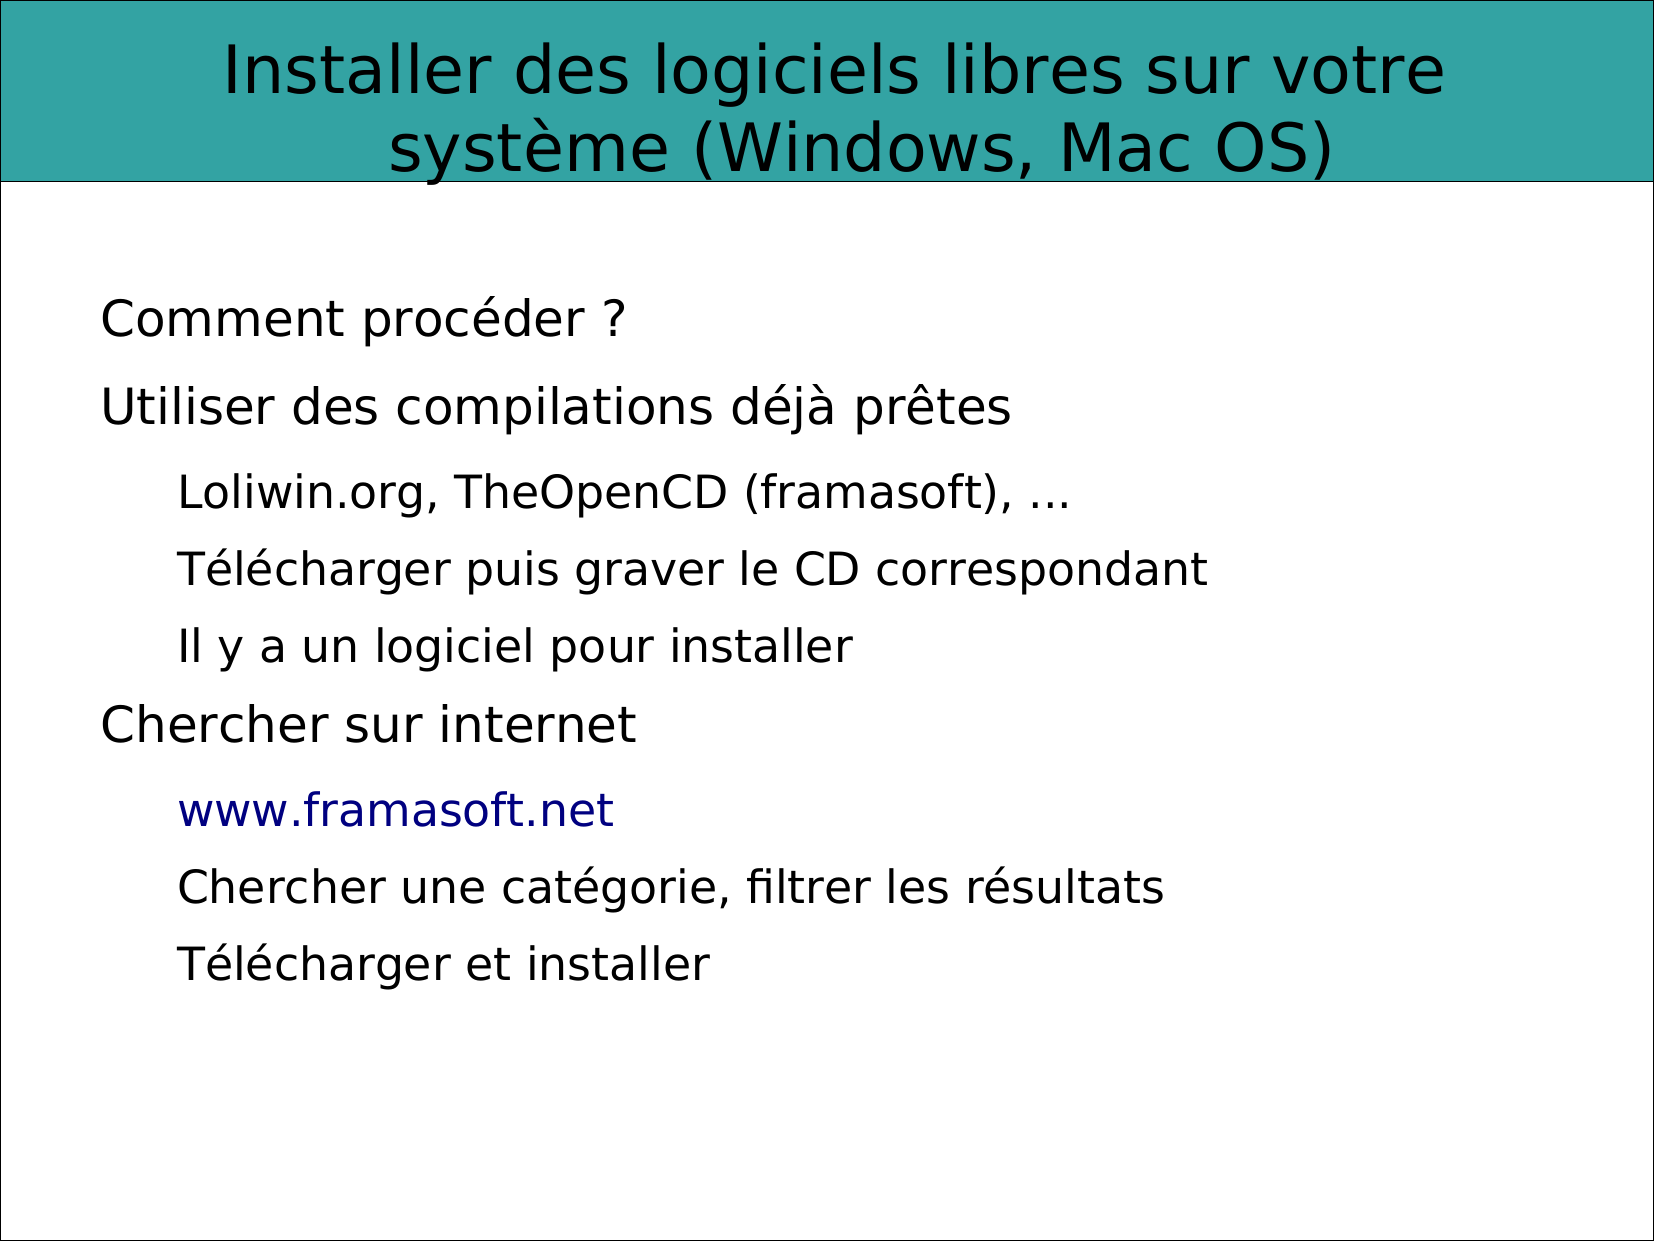

# Installer des logiciels libres sur votre système (Windows, Mac OS)
Comment procéder ?
Utiliser des compilations déjà prêtes
Loliwin.org, TheOpenCD (framasoft), ...
Télécharger puis graver le CD correspondant
Il y a un logiciel pour installer
Chercher sur internet
www.framasoft.net
Chercher une catégorie, filtrer les résultats
Télécharger et installer